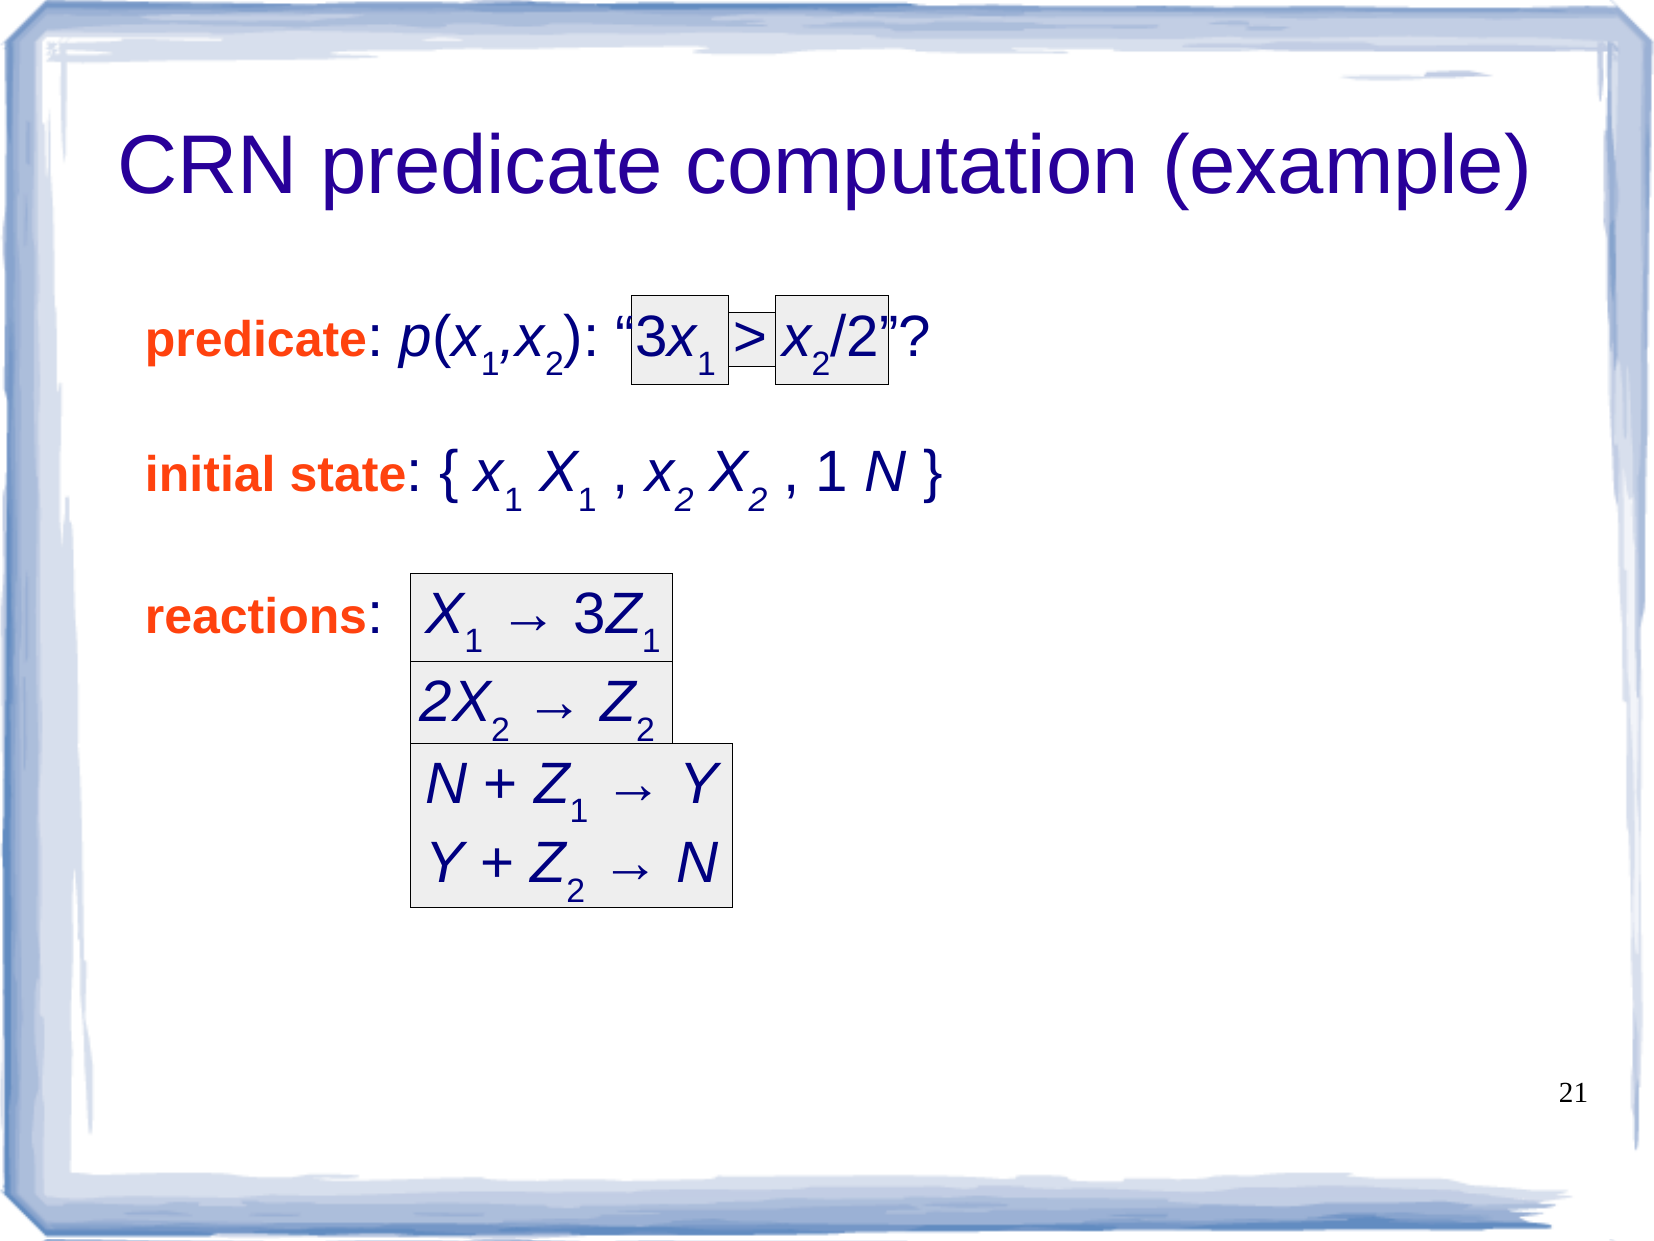

# CRN predicate computation (example)
predicate: p(x1,x2): “3x1 > x2/2”?
initial state: { x1 X1 , x2 X2 , 1 N }
reactions:
X1 → 3Z1
2X2 → Z2
N + Z1 → Y
Y + Z2 → N
21